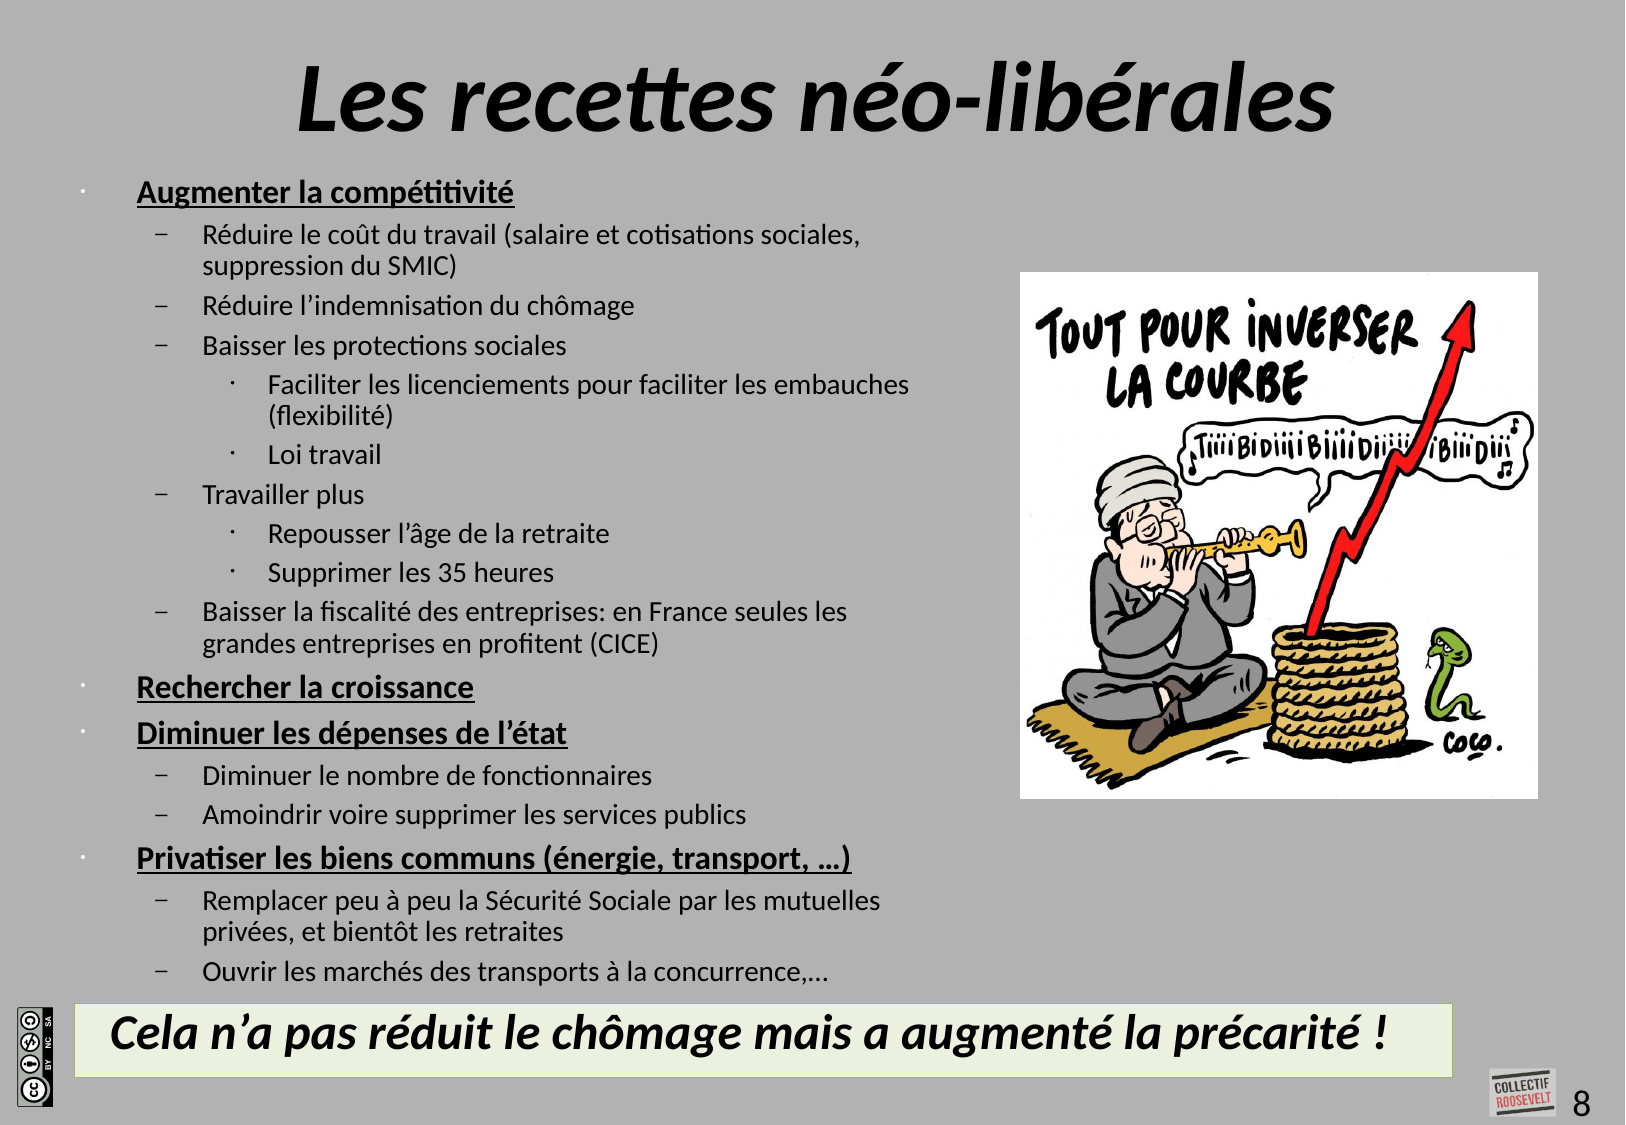

# Les recettes néo-libérales
Augmenter la compétitivité
Réduire le coût du travail (salaire et cotisations sociales, suppression du SMIC)
Réduire l’indemnisation du chômage
Baisser les protections sociales
Faciliter les licenciements pour faciliter les embauches (flexibilité)
Loi travail
Travailler plus
Repousser l’âge de la retraite
Supprimer les 35 heures
Baisser la fiscalité des entreprises: en France seules les grandes entreprises en profitent (CICE)
Rechercher la croissance
Diminuer les dépenses de l’état
Diminuer le nombre de fonctionnaires
Amoindrir voire supprimer les services publics
Privatiser les biens communs (énergie, transport, …)
Remplacer peu à peu la Sécurité Sociale par les mutuelles privées, et bientôt les retraites
Ouvrir les marchés des transports à la concurrence,…
Cela n’a pas réduit le chômage mais a augmenté la précarité !